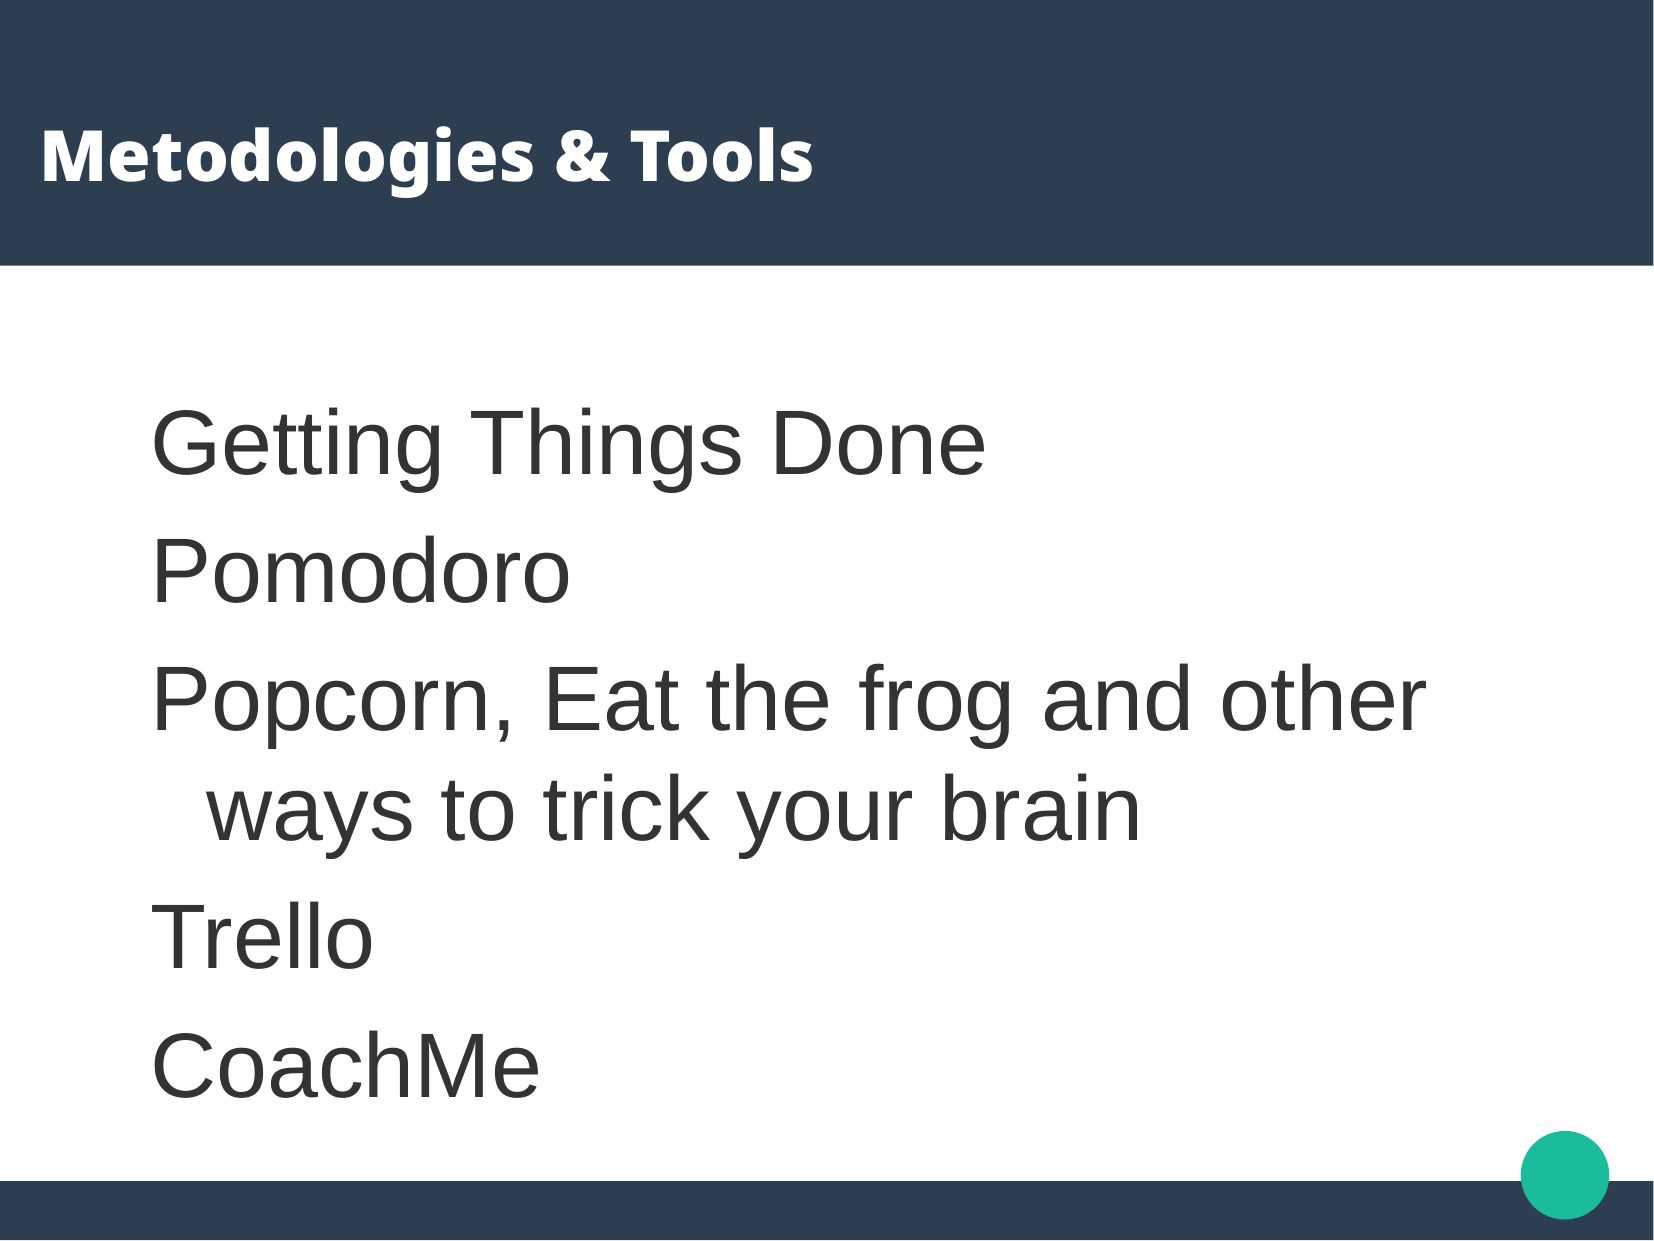

# Metodologies & Tools
Getting Things Done
Pomodoro
Popcorn, Eat the frog and other ways to trick your brain
Trello
CoachMe